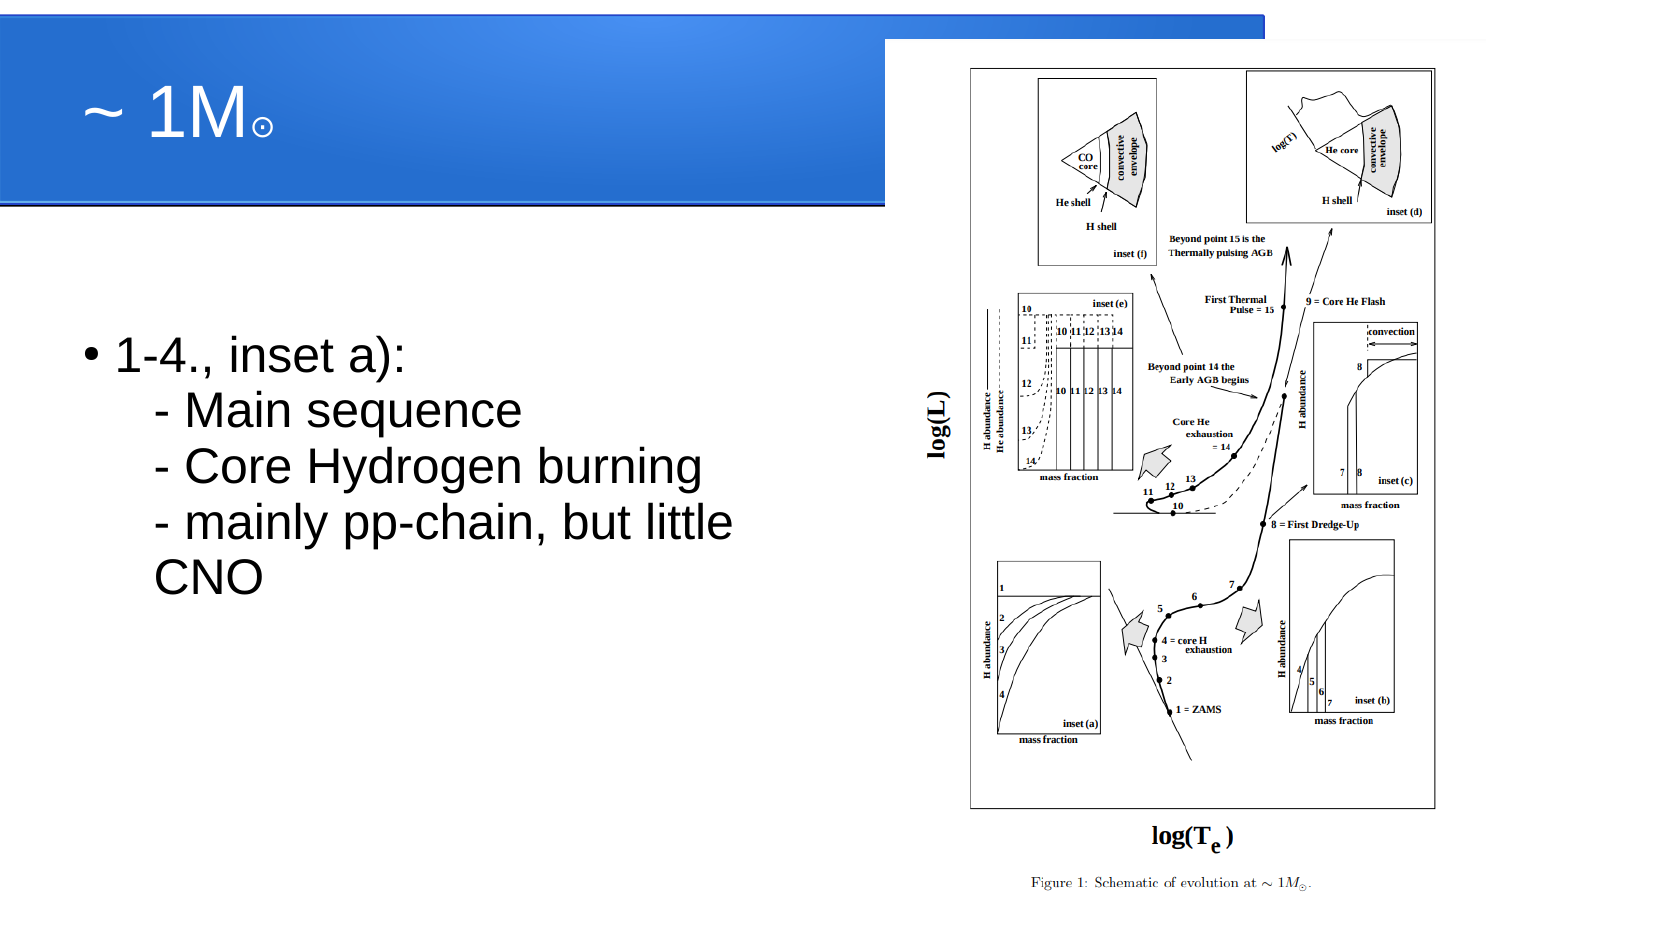

# ~ 1M⊙
 1-4., inset a):
- Main sequence
- Core Hydrogen burning
- mainly pp-chain, but little CNO